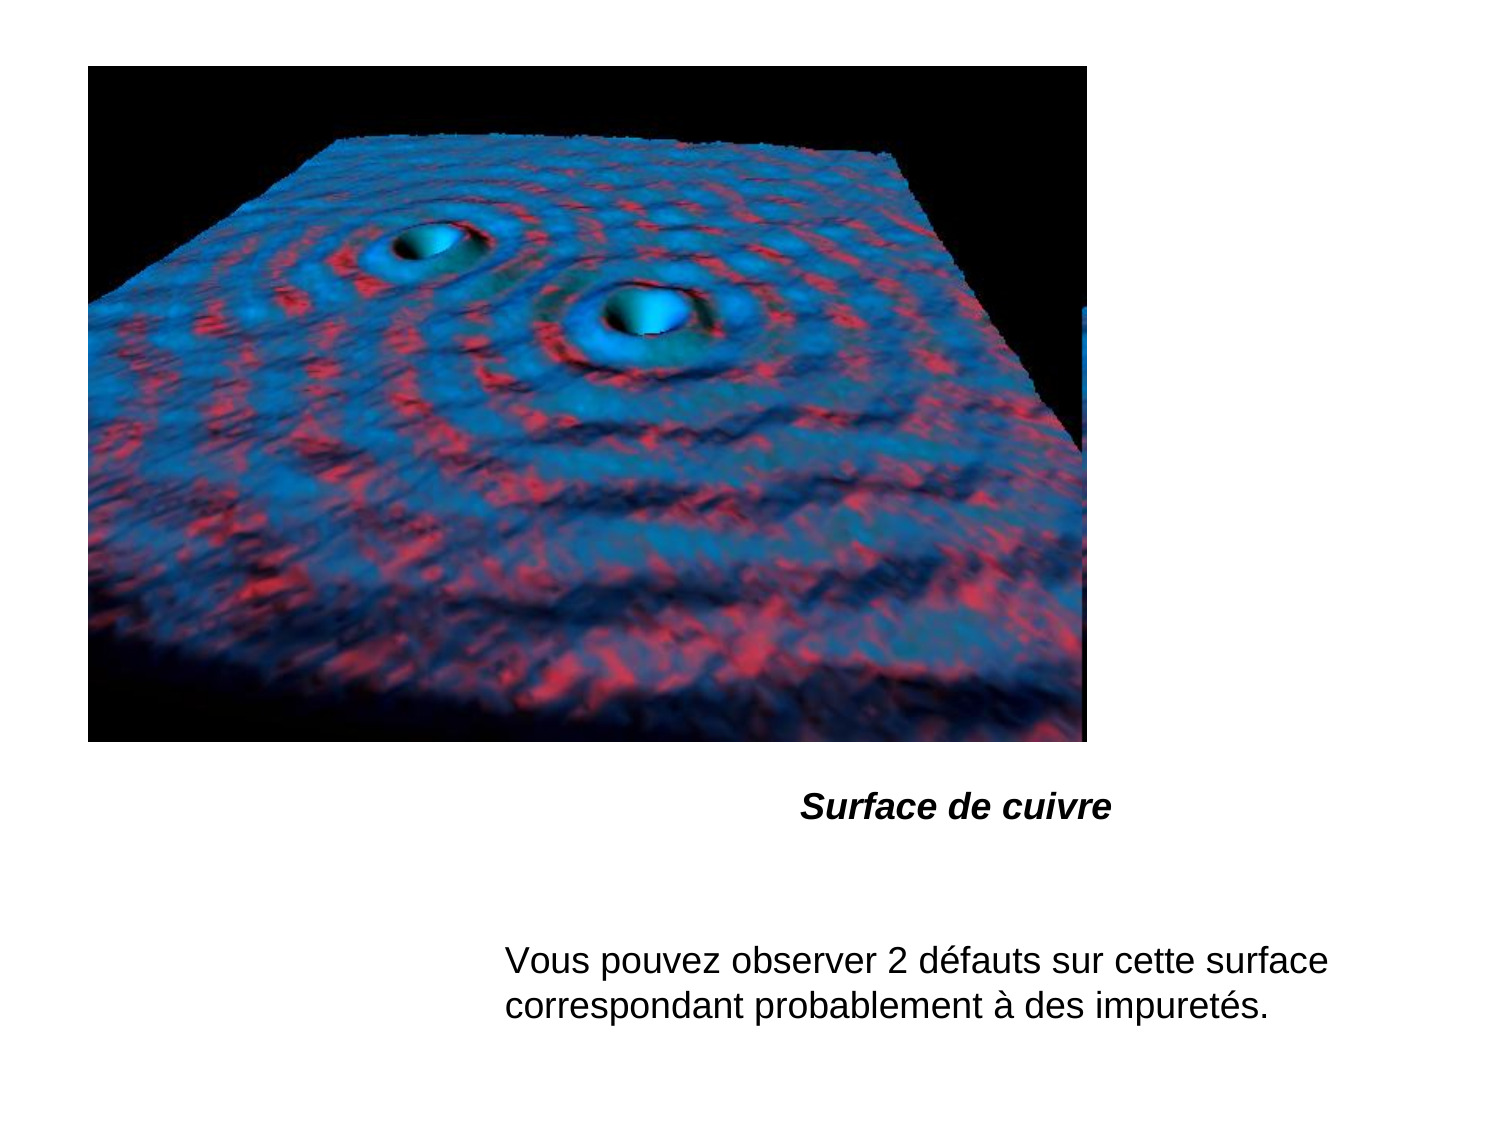

Surface de cuivre
Vous pouvez observer 2 défauts sur cette surface correspondant probablement à des impuretés.